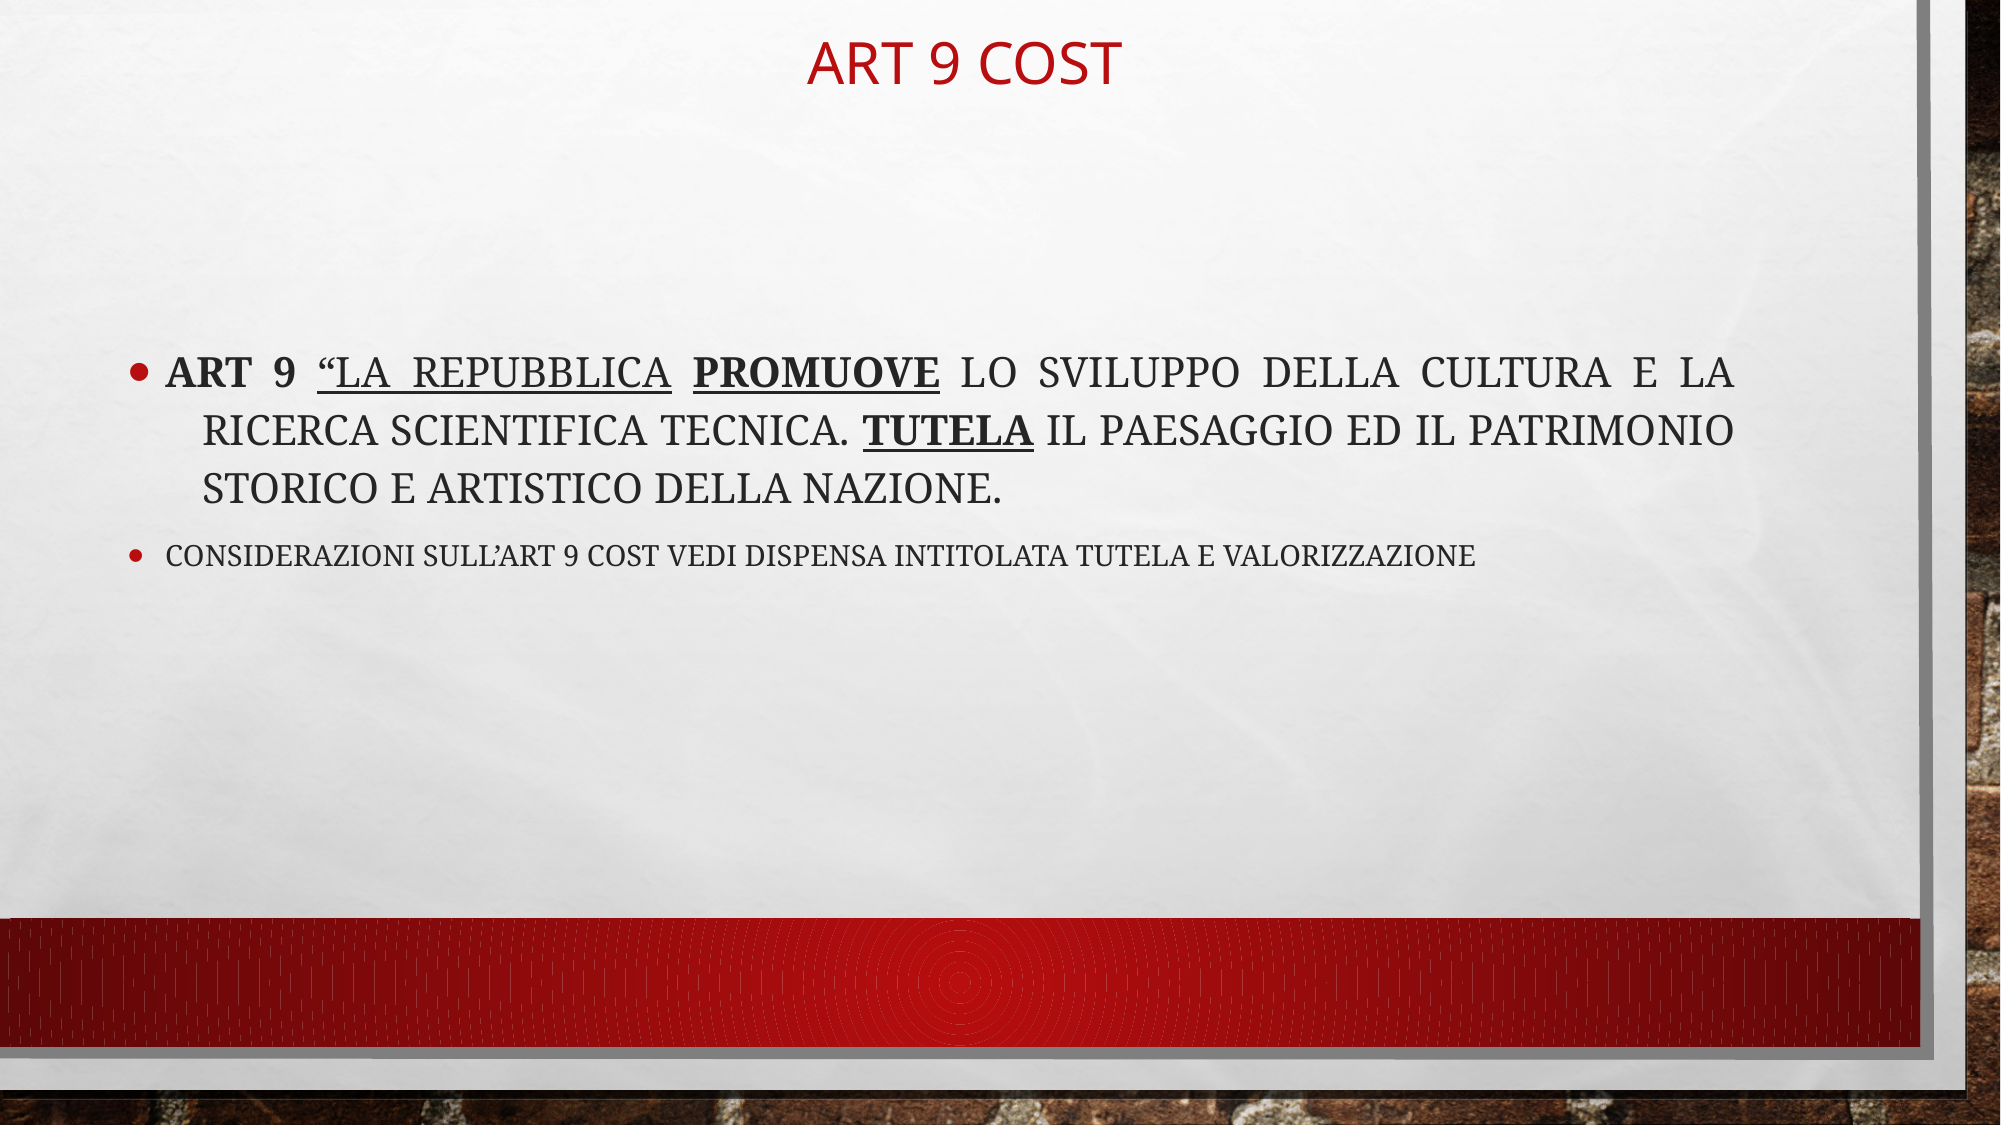

# Art 9 cost
Art 9 “La Repubblica promuove lo sviluppo della cultura e la ricerca scientifica tecnica. Tutela il Paesaggio ed il patrimonio storico e artistico della Nazione.
Considerazioni sull’art 9 cost Vedi dispensa intitolata tutela e valorizzazione